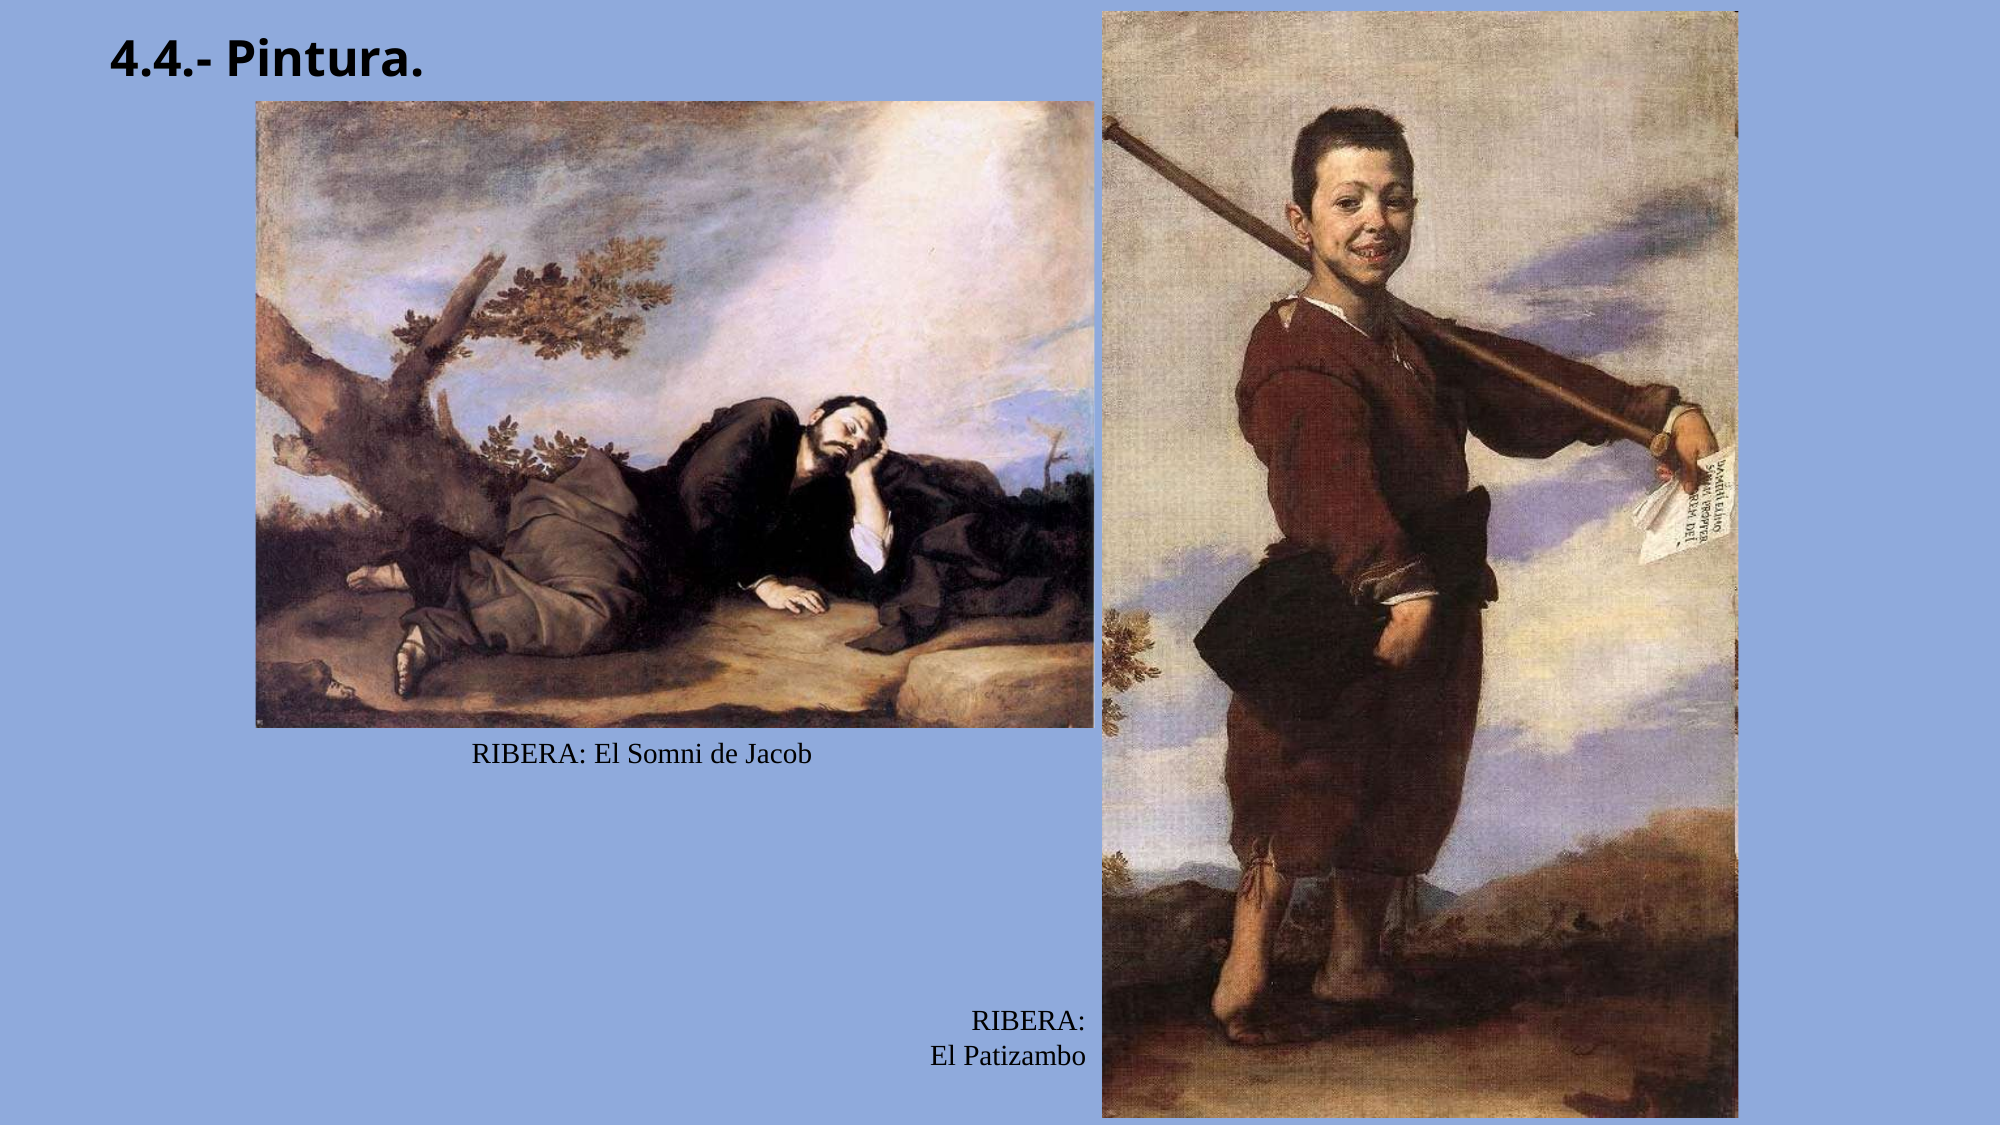

# 4.4.- Pintura.
RIBERA: El Somni de Jacob
RIBERA:
El Patizambo